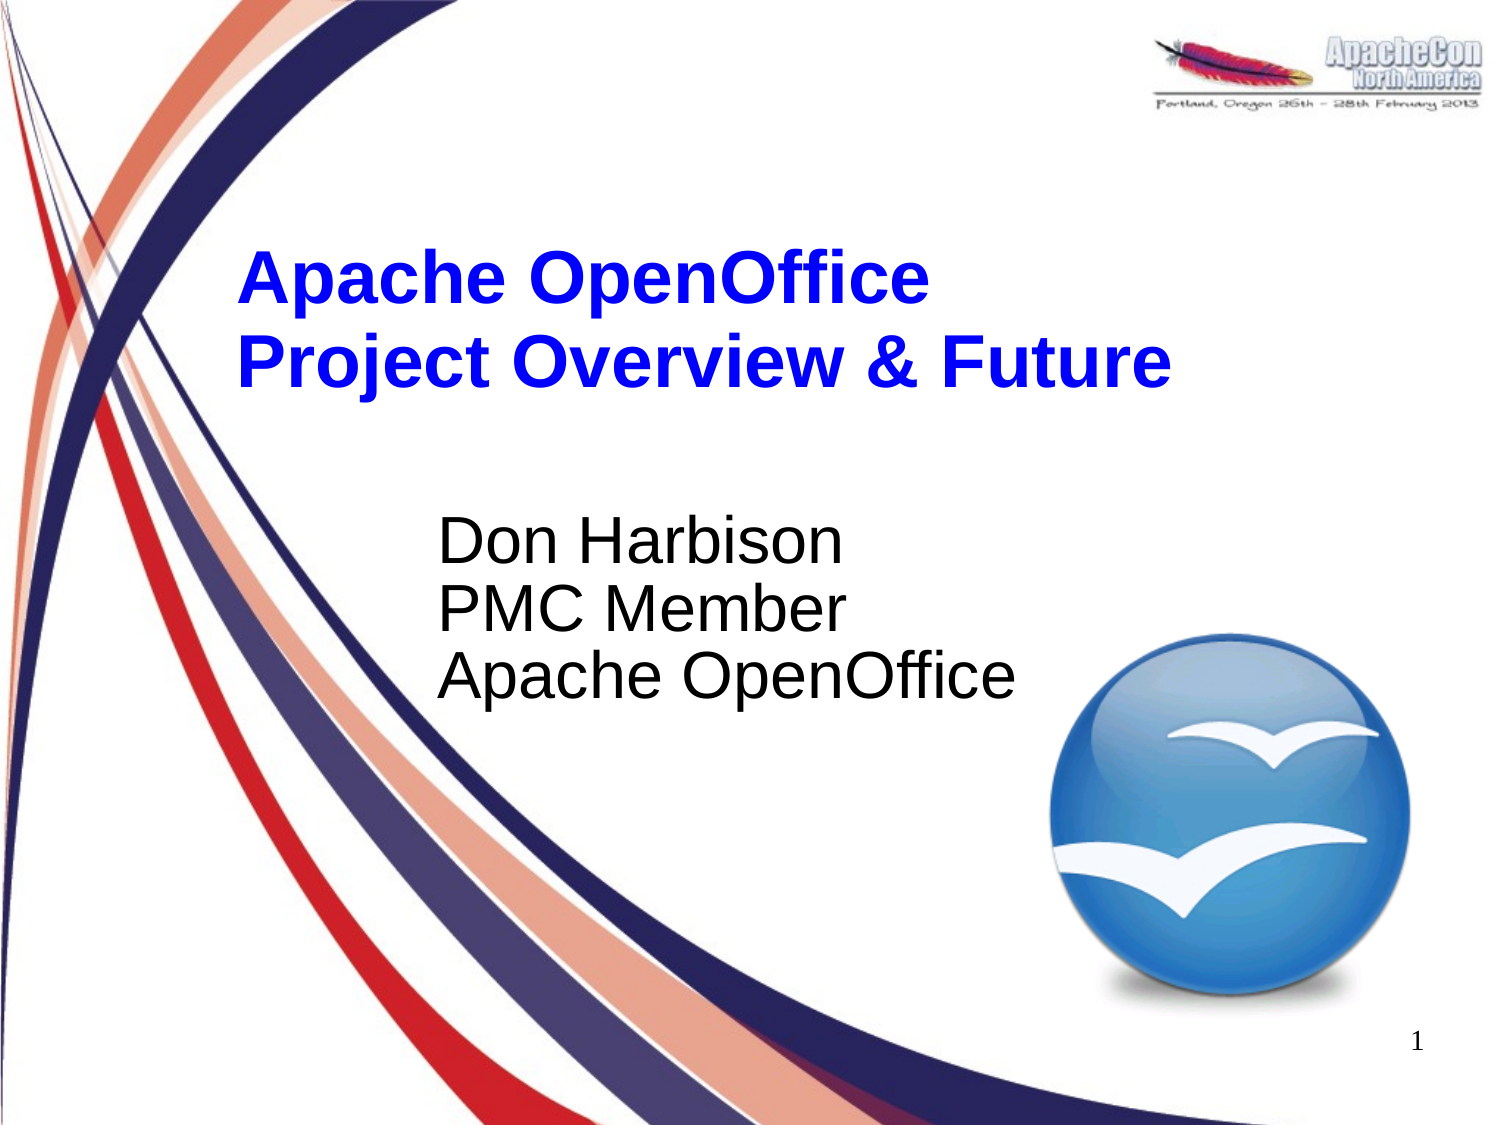

# Apache OpenOffice Project Overview & Future
Don Harbison
PMC Member
Apache OpenOffice
1